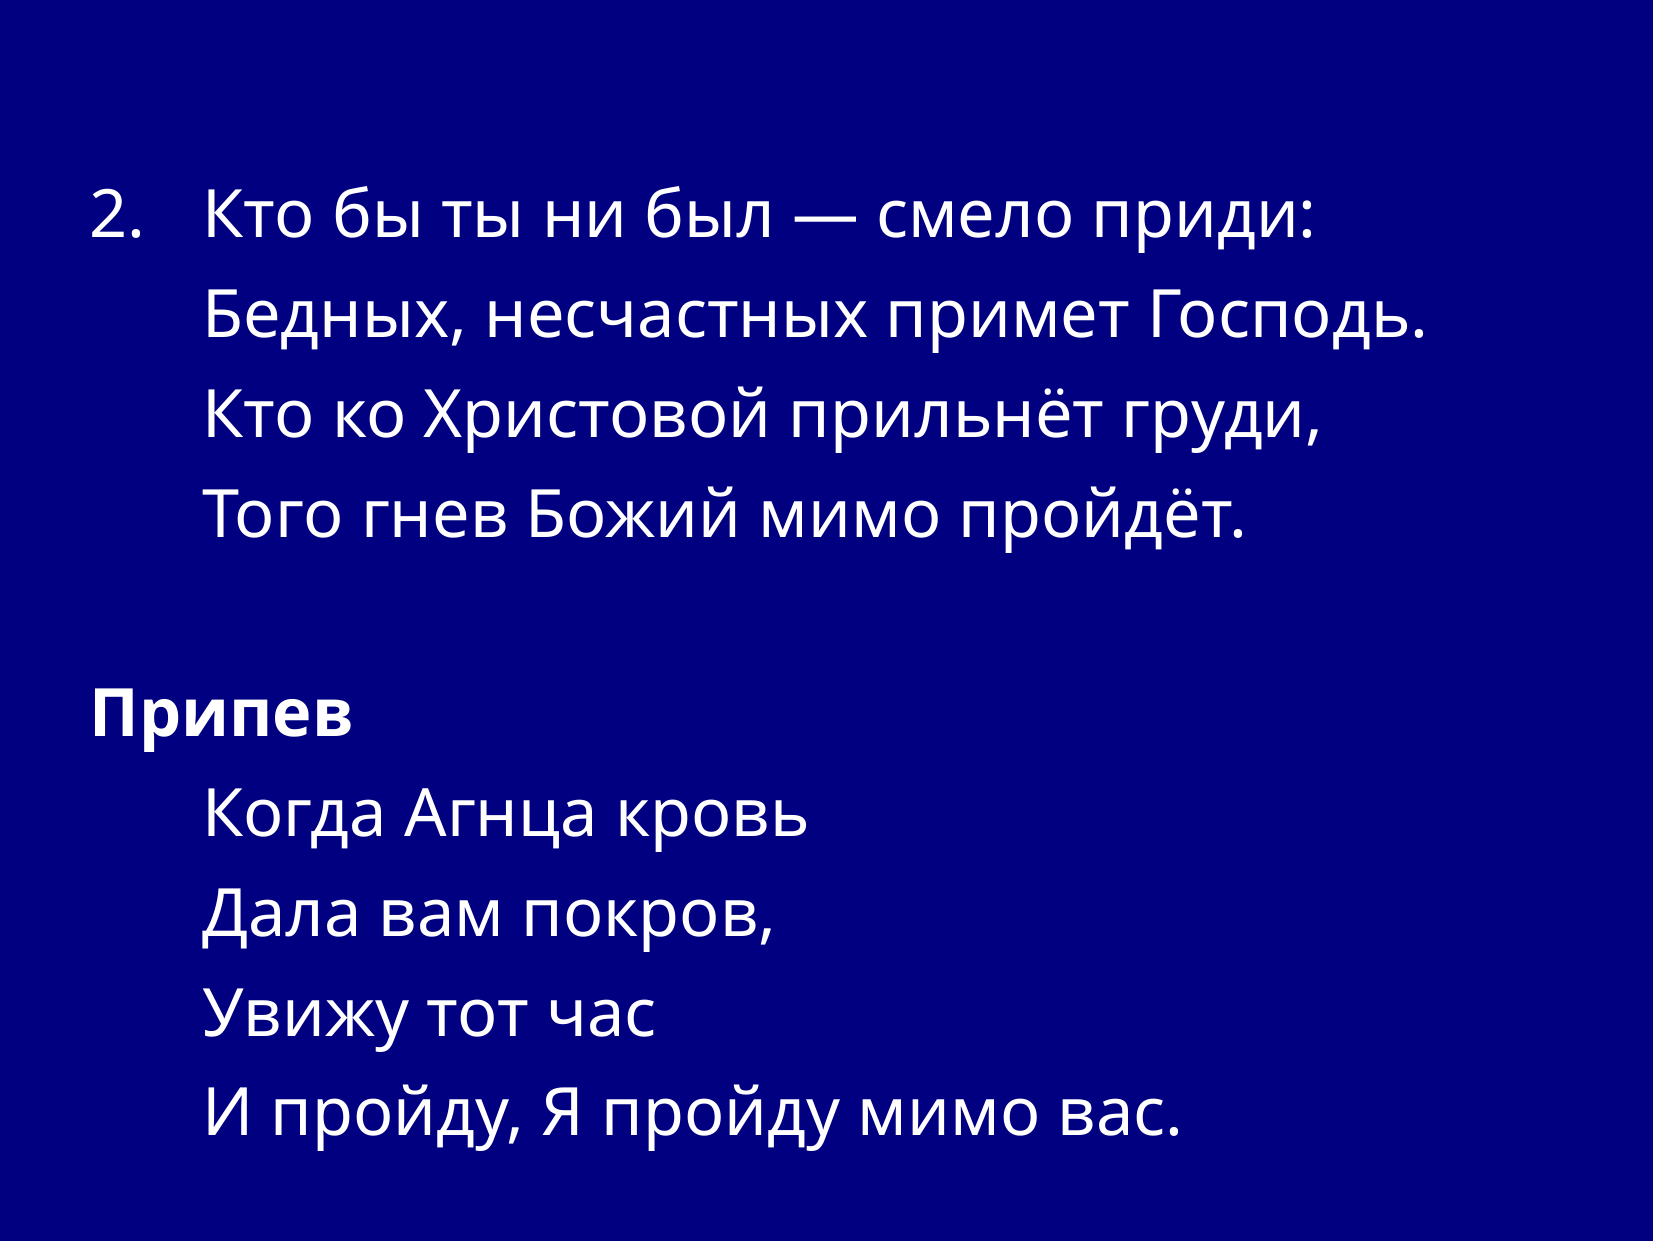

2.	Кто бы ты ни был — смело приди:
	Бедных, несчастных примет Господь.
	Кто ко Христовой прильнёт груди,
	Того гнев Божий мимо пройдёт.
Припев
	Когда Агнца кровь
	Дала вам покров,
	Увижу тот час
	И пройду, Я пройду мимо вас.